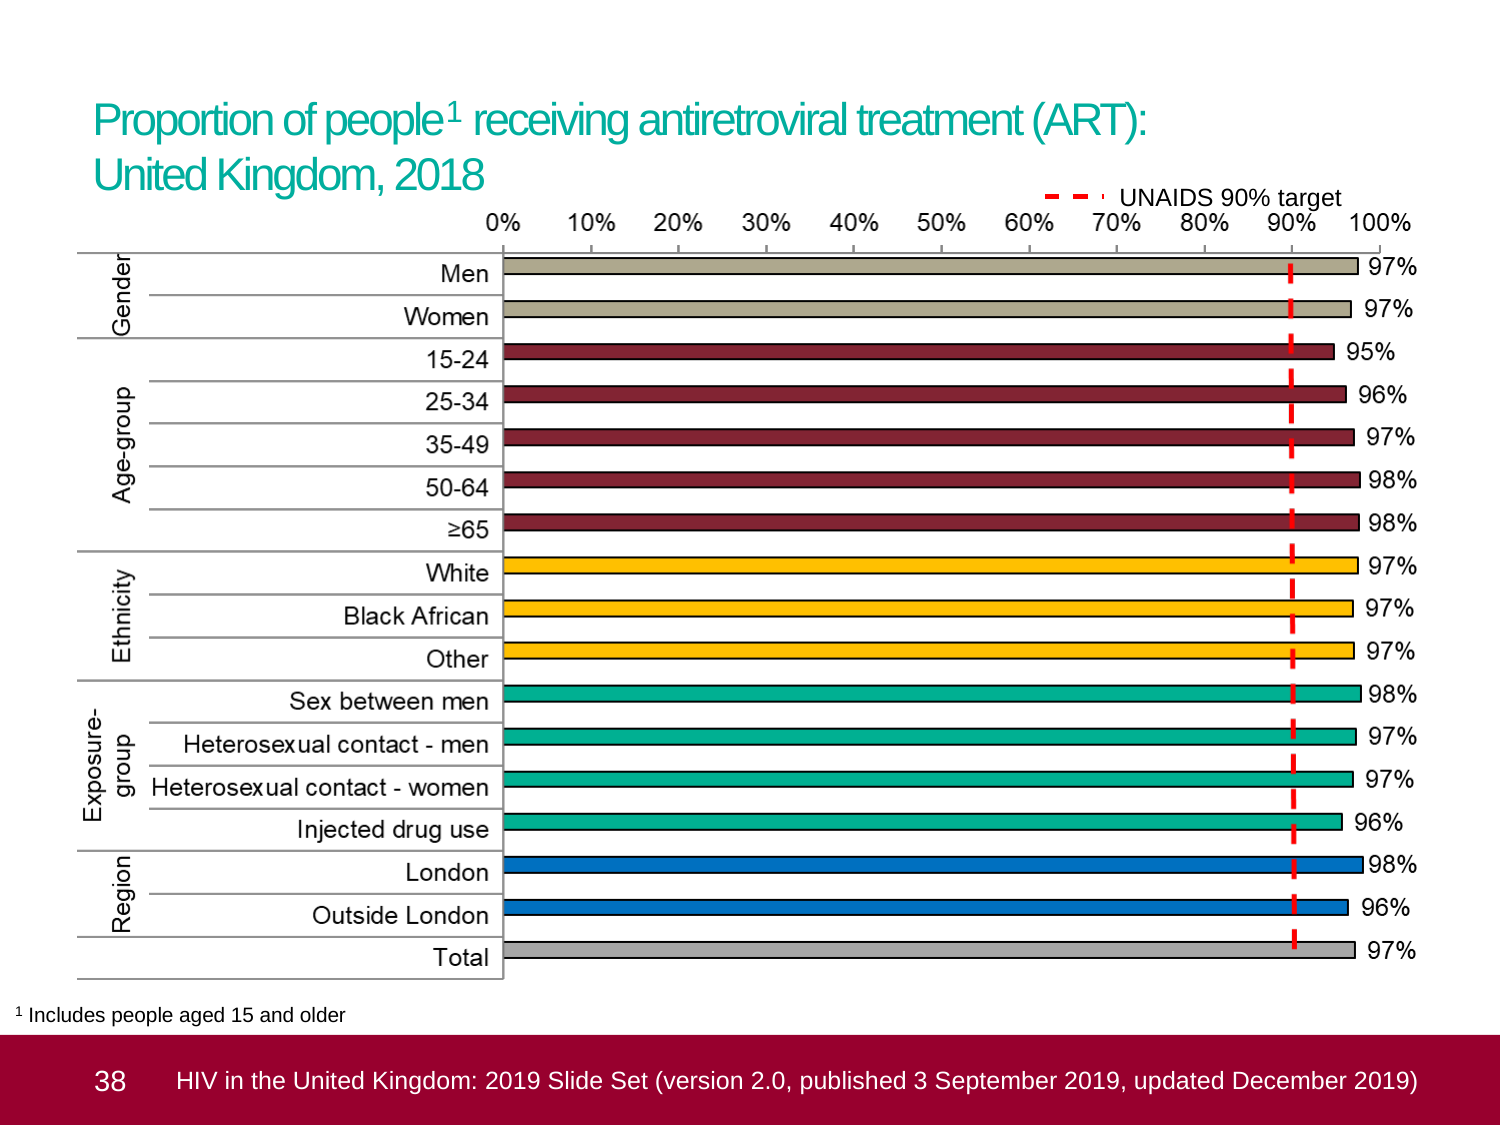

# Proportion of people1 receiving antiretroviral treatment (ART): United Kingdom, 2018
UNAIDS 90% target
1 Includes people aged 15 and older
 1
HIV in the United Kingdom: 2019 Slide Set (version 2.0, published 3 September 2019, updated December 2019)